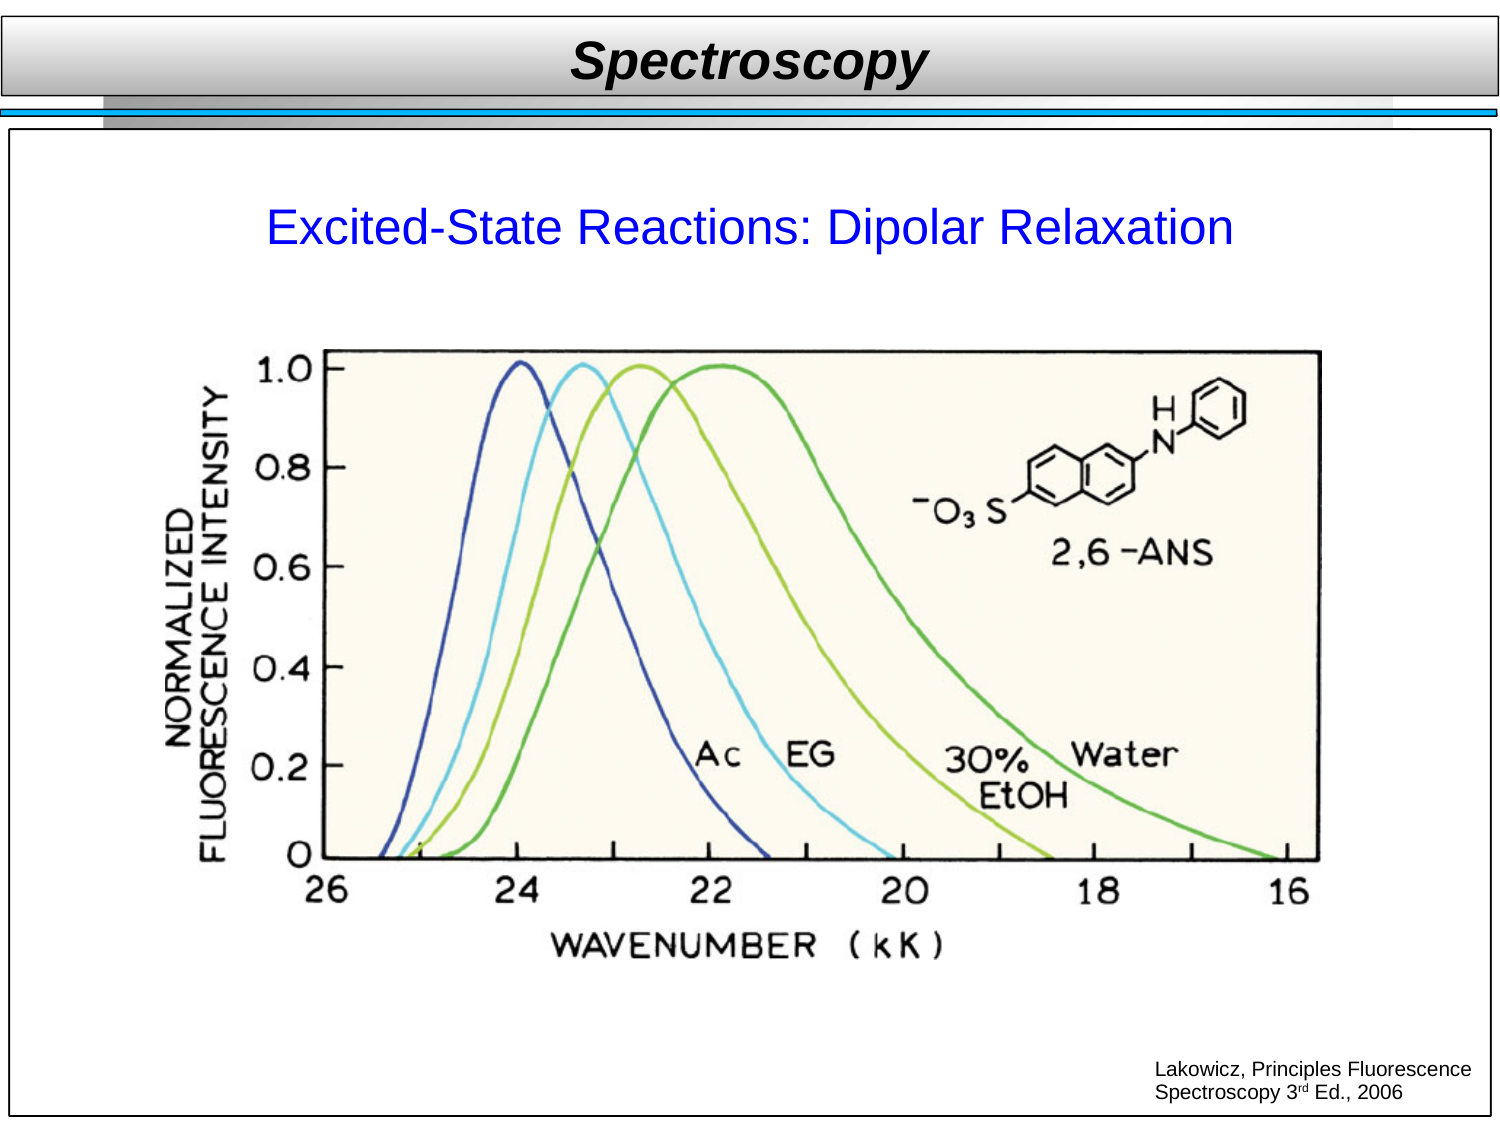

Spectroscopy
# Excited-State Reactions: Dipolar Relaxation
Lakowicz, Principles Fluorescence Spectroscopy 3rd Ed., 2006